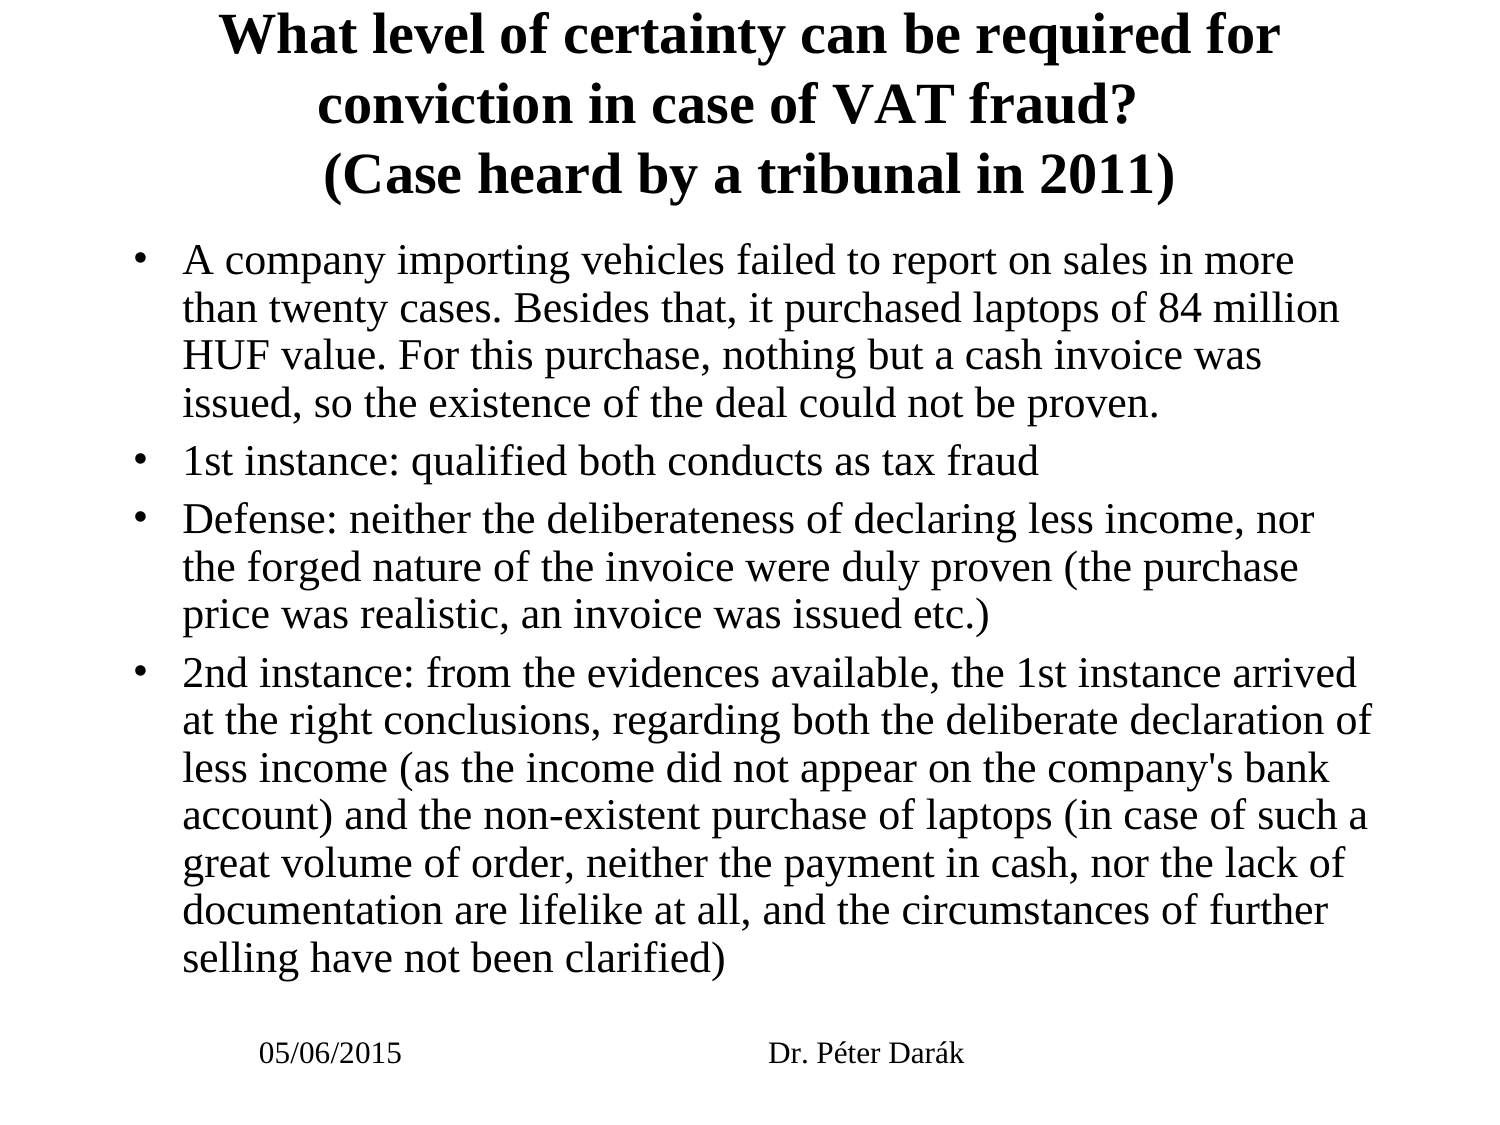

# What level of certainty can be required for conviction in case of VAT fraud? (Case heard by a tribunal in 2011)
A company importing vehicles failed to report on sales in more than twenty cases. Besides that, it purchased laptops of 84 million HUF value. For this purchase, nothing but a cash invoice was issued, so the existence of the deal could not be proven.
1st instance: qualified both conducts as tax fraud
Defense: neither the deliberateness of declaring less income, nor the forged nature of the invoice were duly proven (the purchase price was realistic, an invoice was issued etc.)
2nd instance: from the evidences available, the 1st instance arrived at the right conclusions, regarding both the deliberate declaration of less income (as the income did not appear on the company's bank account) and the non-existent purchase of laptops (in case of such a great volume of order, neither the payment in cash, nor the lack of documentation are lifelike at all, and the circumstances of further selling have not been clarified)
05/06/2015
Dr. Péter Darák